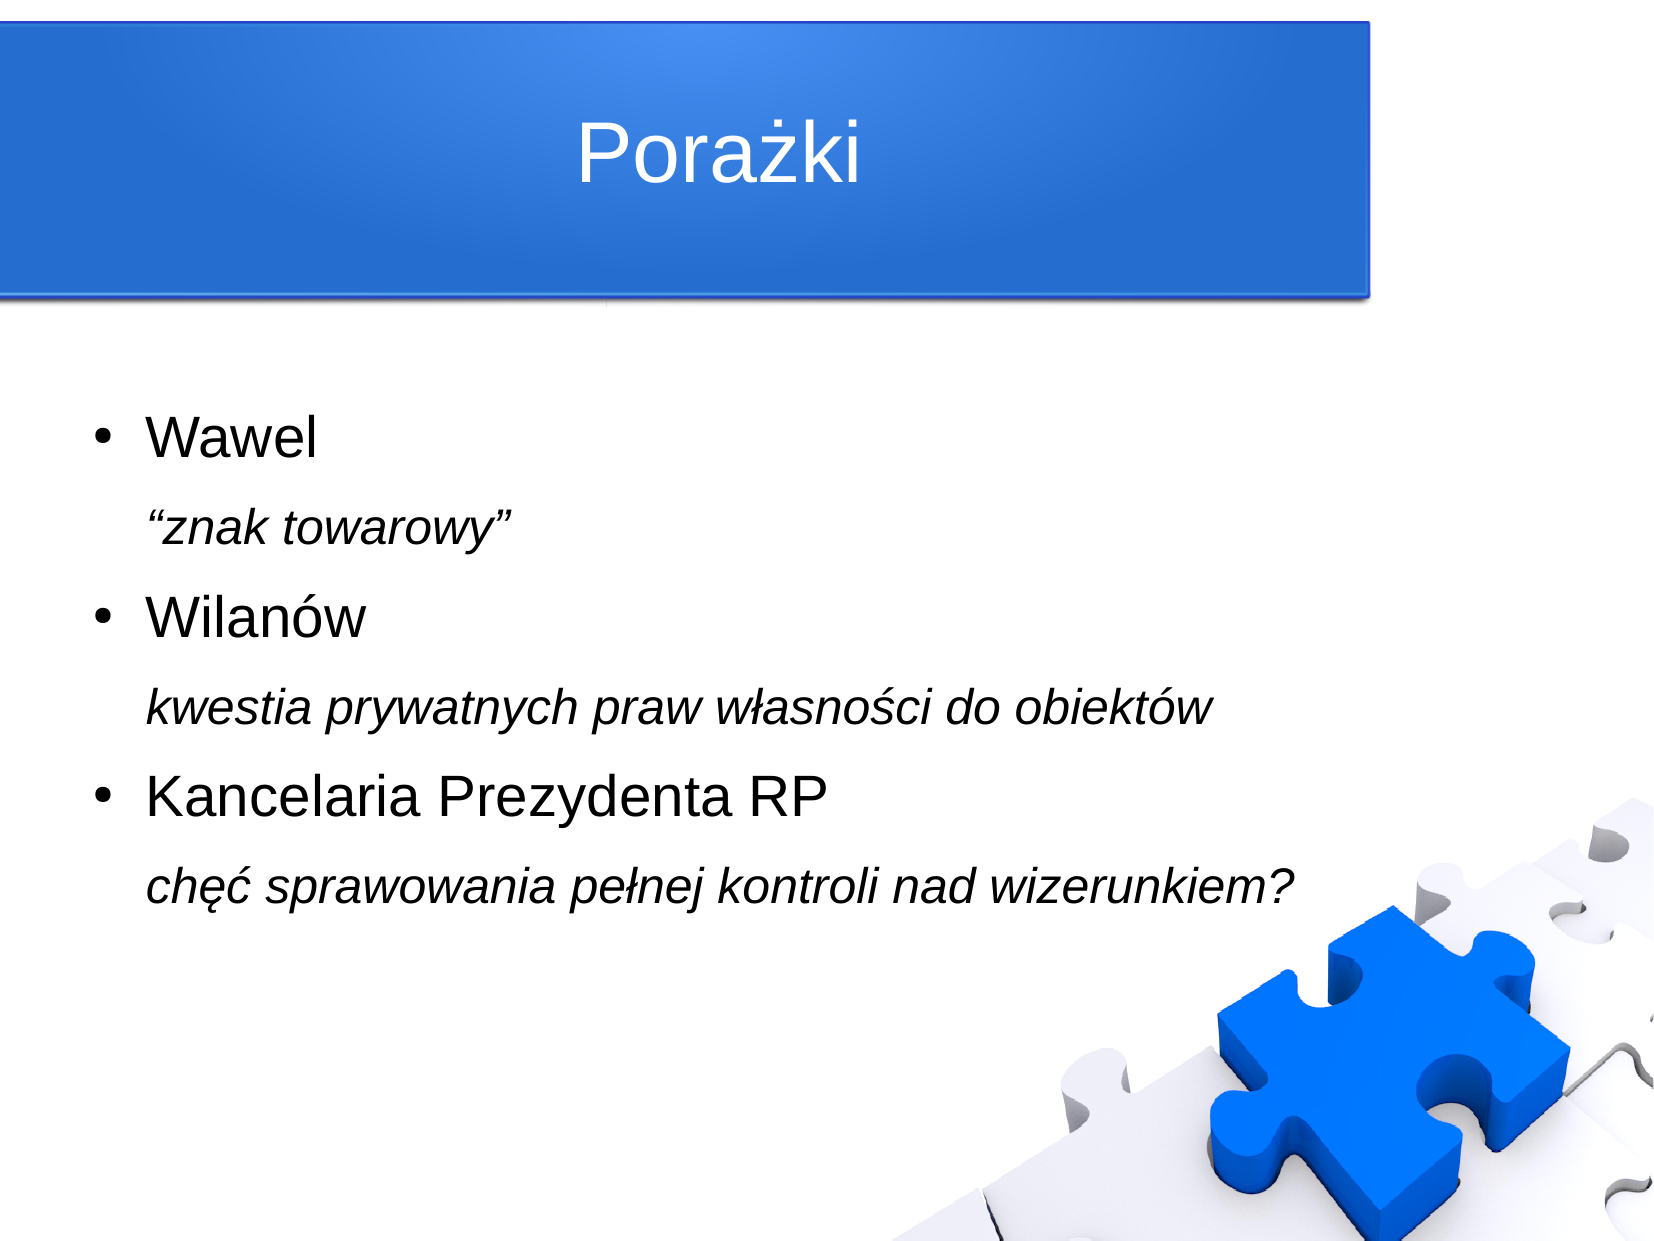

# Porażki
Wawel
“znak towarowy”
Wilanów
kwestia prywatnych praw własności do obiektów
Kancelaria Prezydenta RP
chęć sprawowania pełnej kontroli nad wizerunkiem?